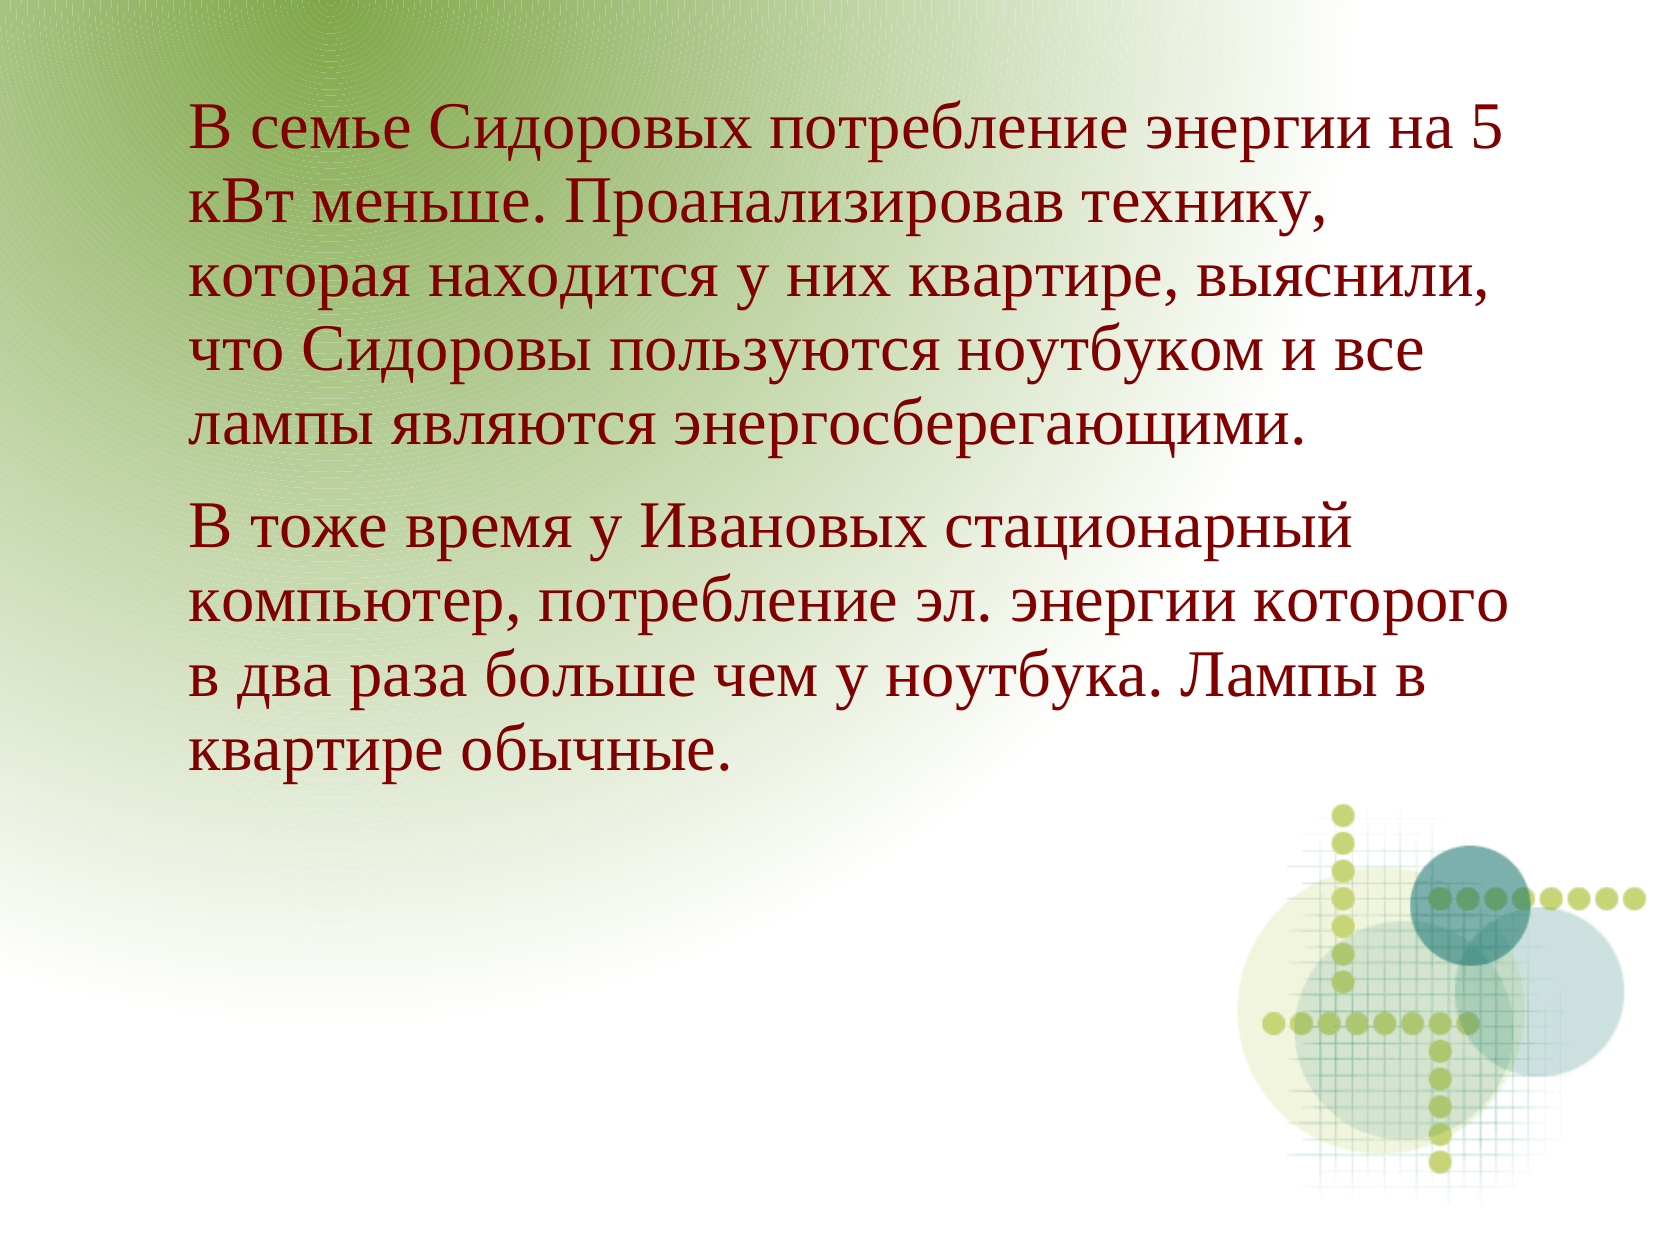

# В семье Сидоровых потребление энергии на 5 кВт меньше. Проанализировав технику, которая находится у них квартире, выяснили, что Сидоровы пользуются ноутбуком и все лампы являются энергосберегающими.
В тоже время у Ивановых стационарный компьютер, потребление эл. энергии которого в два раза больше чем у ноутбука. Лампы в квартире обычные.